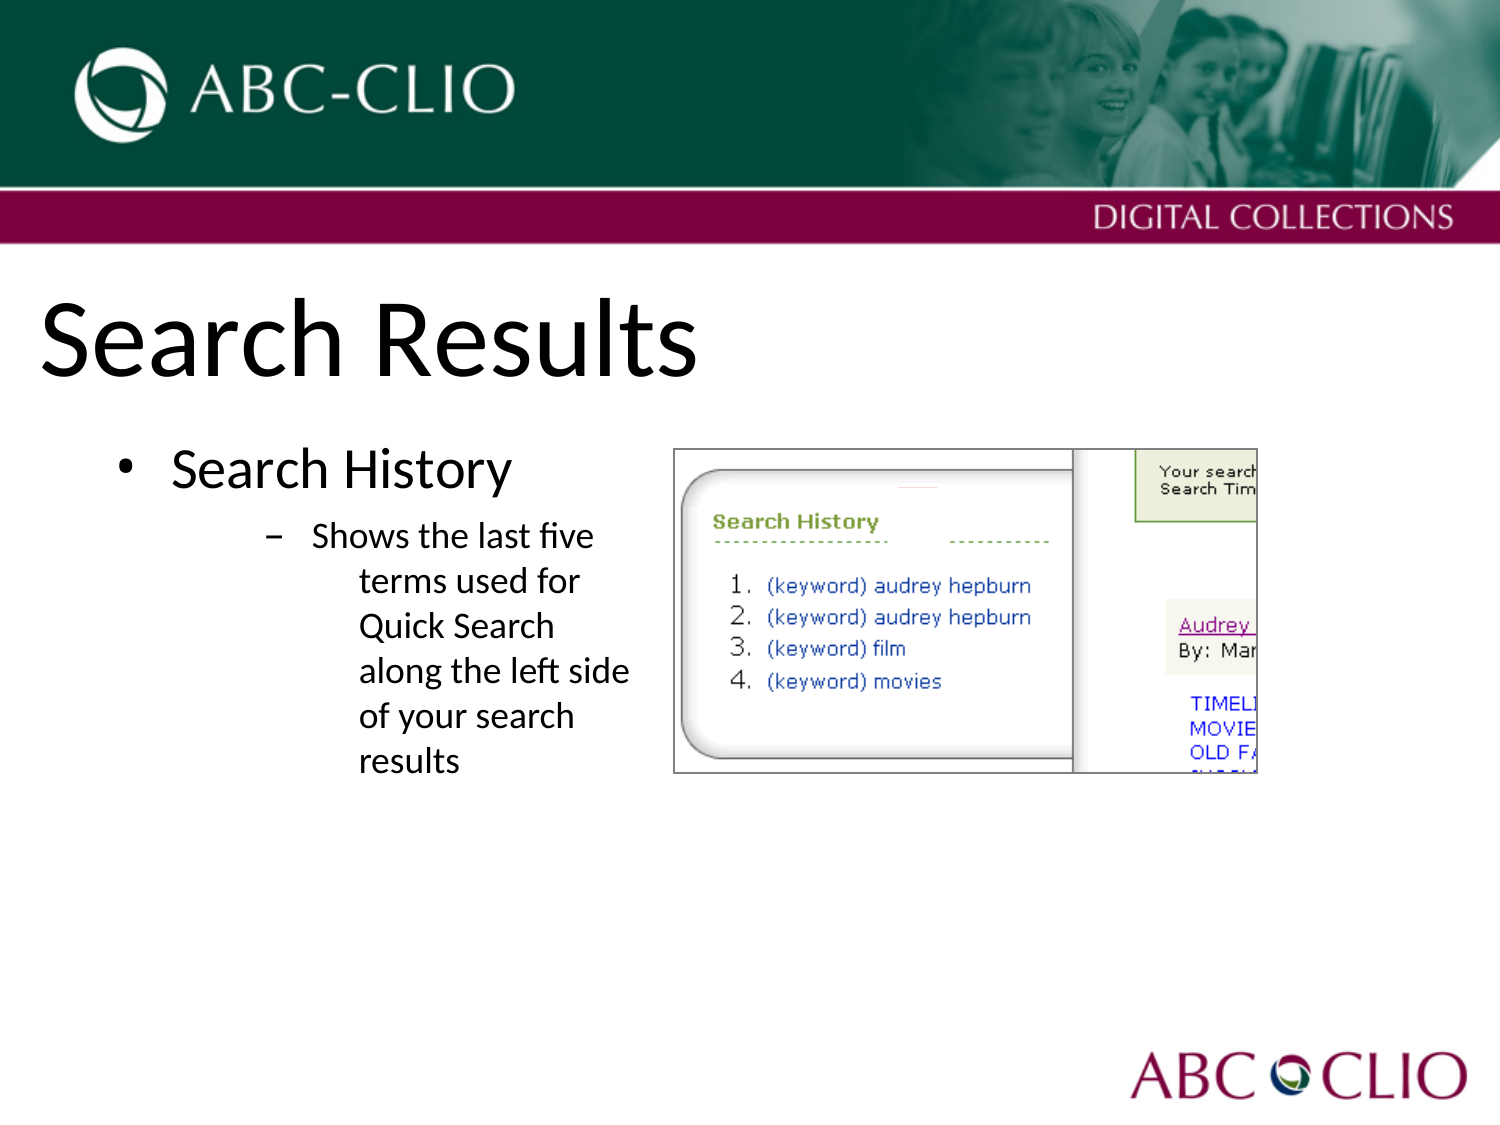

# Search Results
Search History
Shows the last five terms used for Quick Search along the left side of your search results